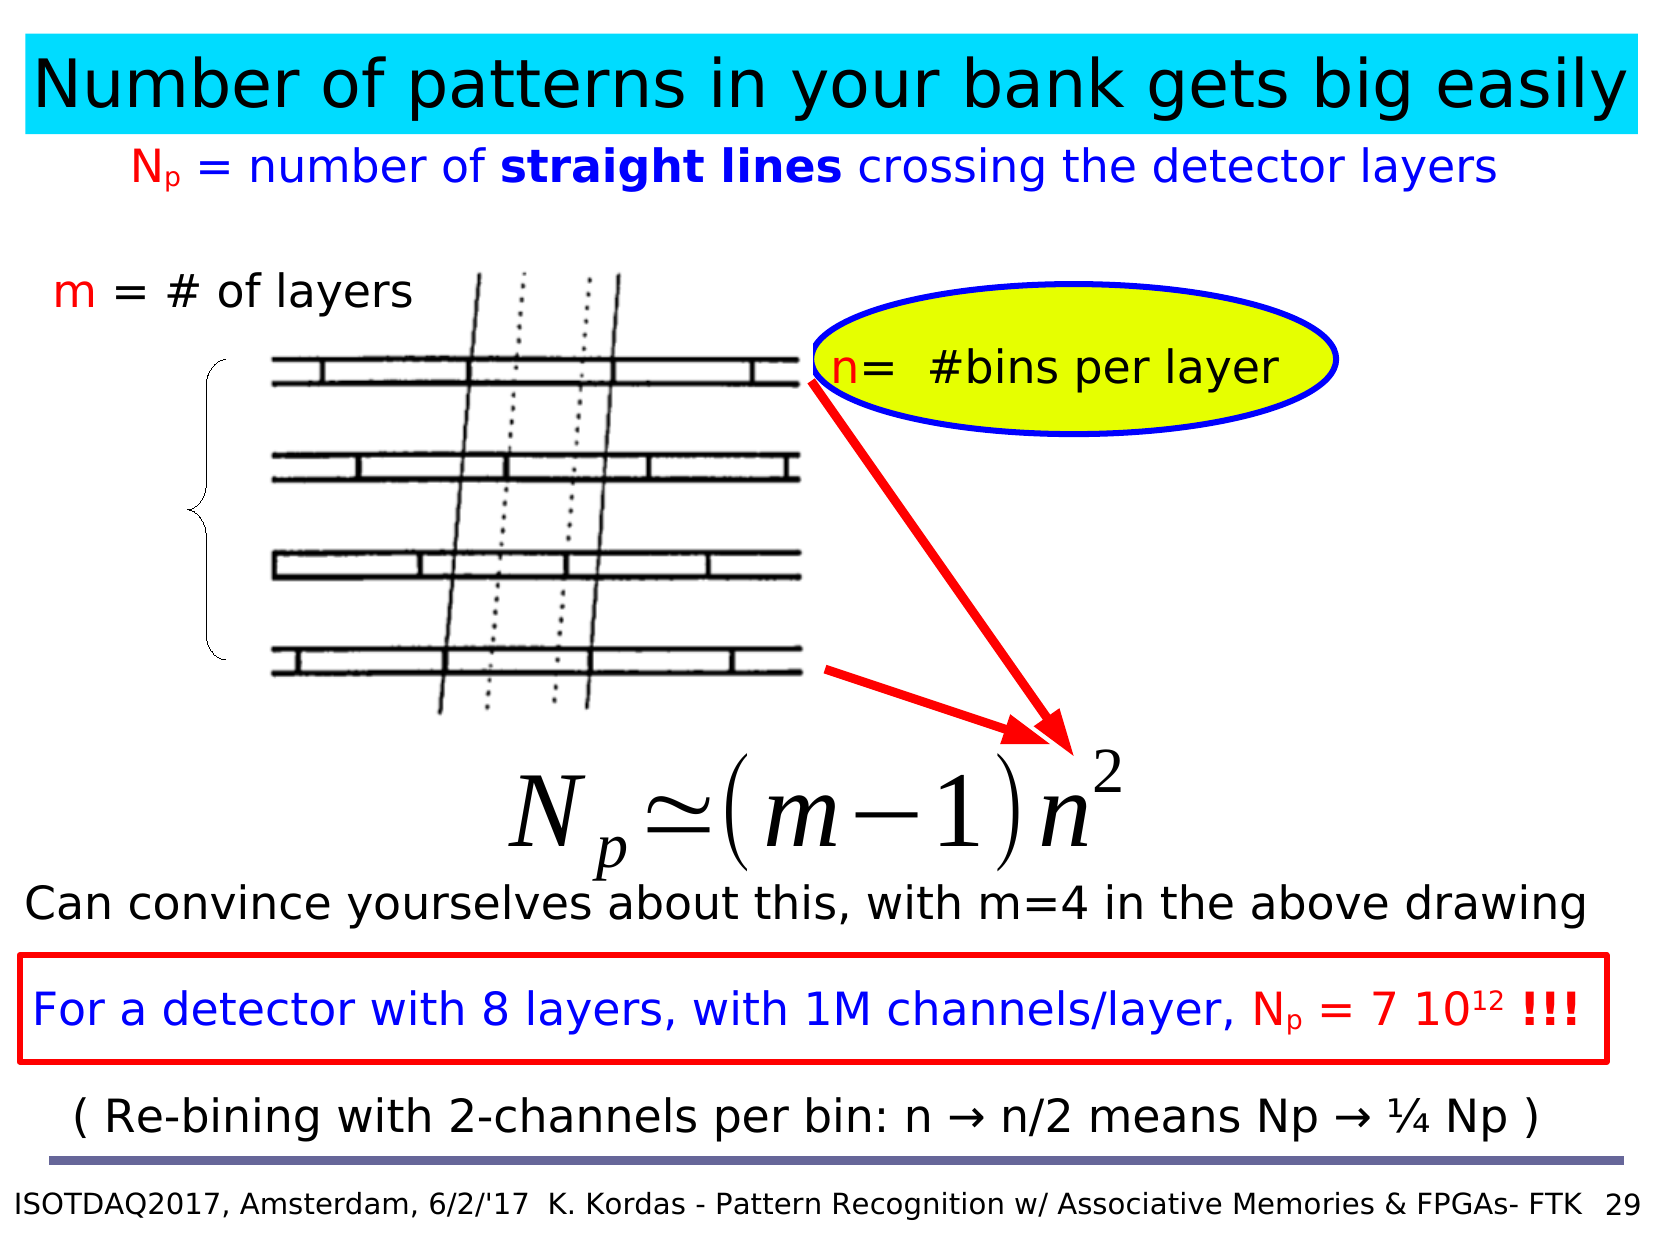

# Number of patterns in your bank gets big easily
Np = number of straight lines crossing the detector layers
m = # of layers
n= #bins per layer
Can convince yourselves about this, with m=4 in the above drawing
For a detector with 8 layers, with 1M channels/layer, Np = 7 1012 !!!
( Re-bining with 2-channels per bin: n → n/2 means Np → ¼ Np )
ISOTDAQ2017, Amsterdam, 6/2/'17
K. Kordas - Pattern Recognition w/ Associative Memories & FPGAs- FTK
29